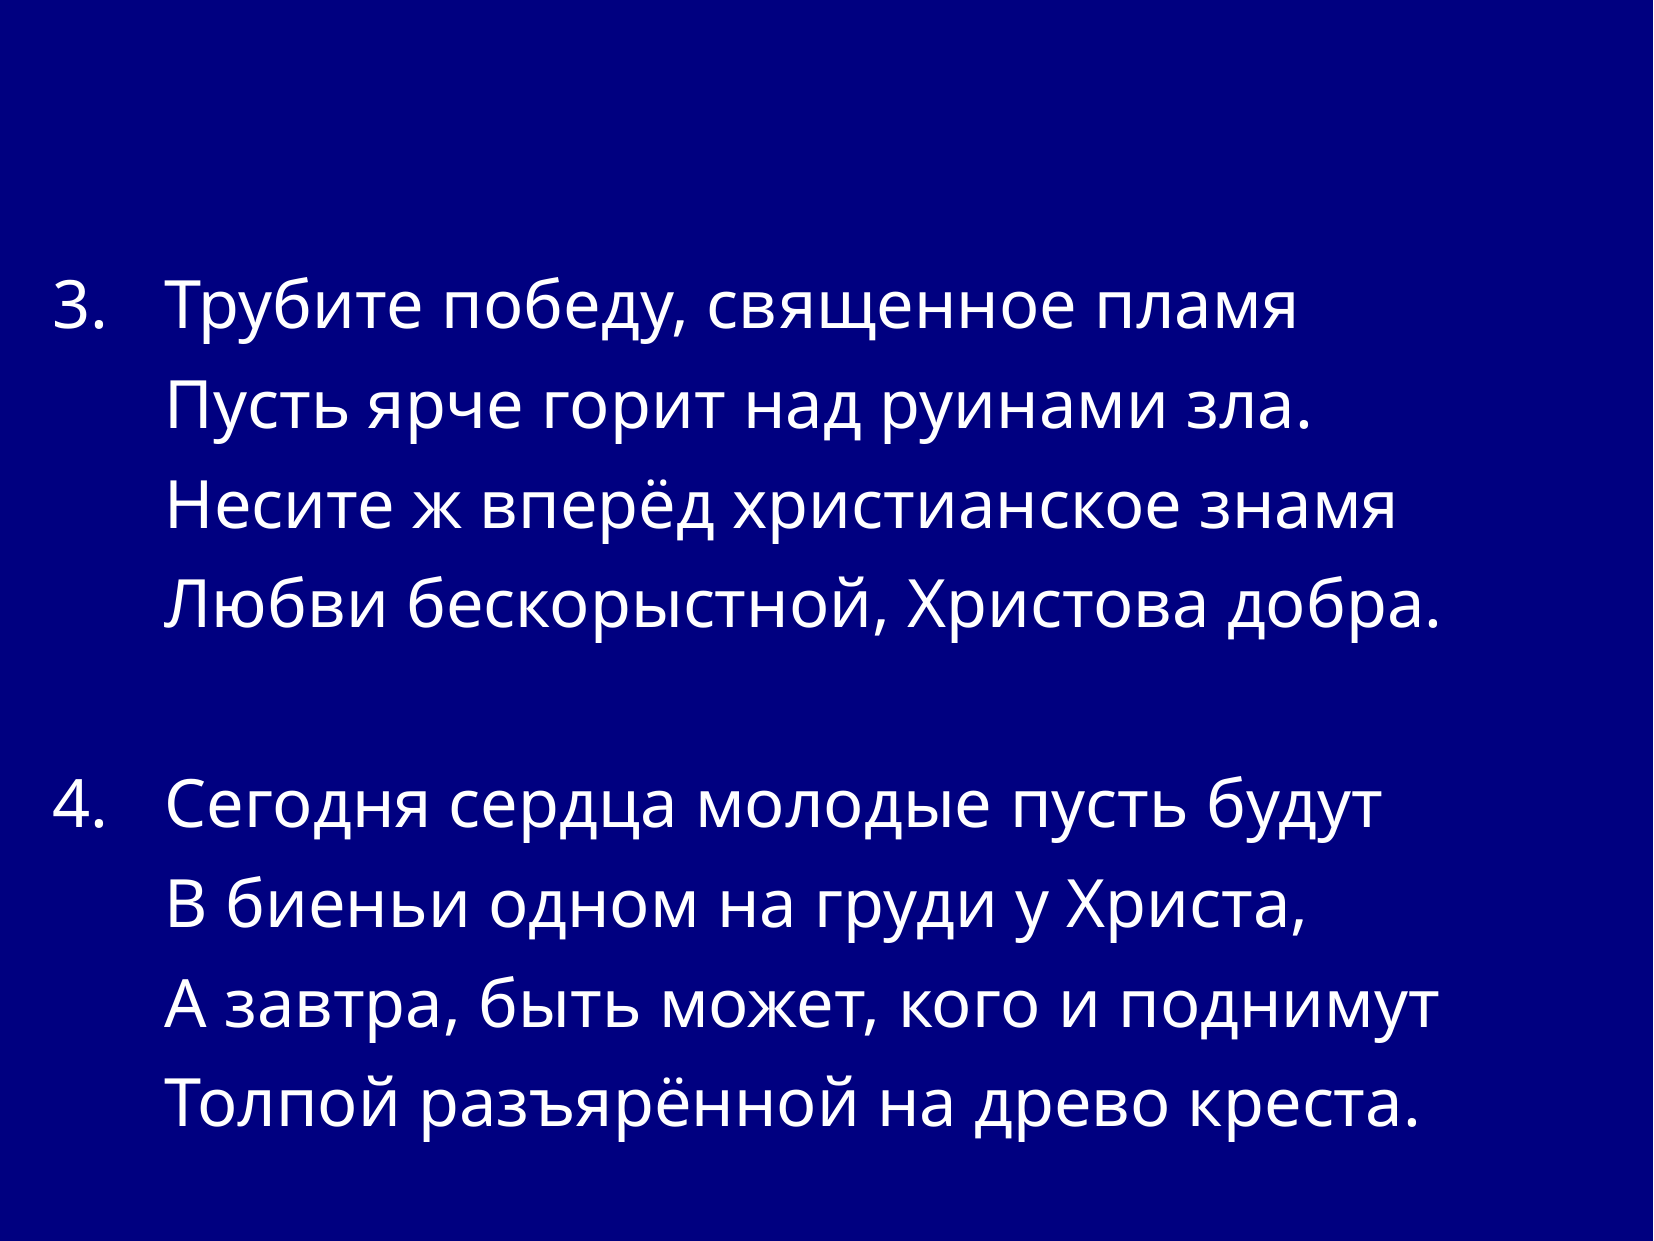

3.	Трубите победу, священное пламя
	Пусть ярче горит над руинами зла.
	Несите ж вперёд христианское знамя
	Любви бескорыстной, Христова добра.
4.	Сегодня сердца молодые пусть будут
	В биеньи одном на груди у Христа,
	А завтра, быть может, кого и поднимут
	Толпой разъярённой на древо креста.